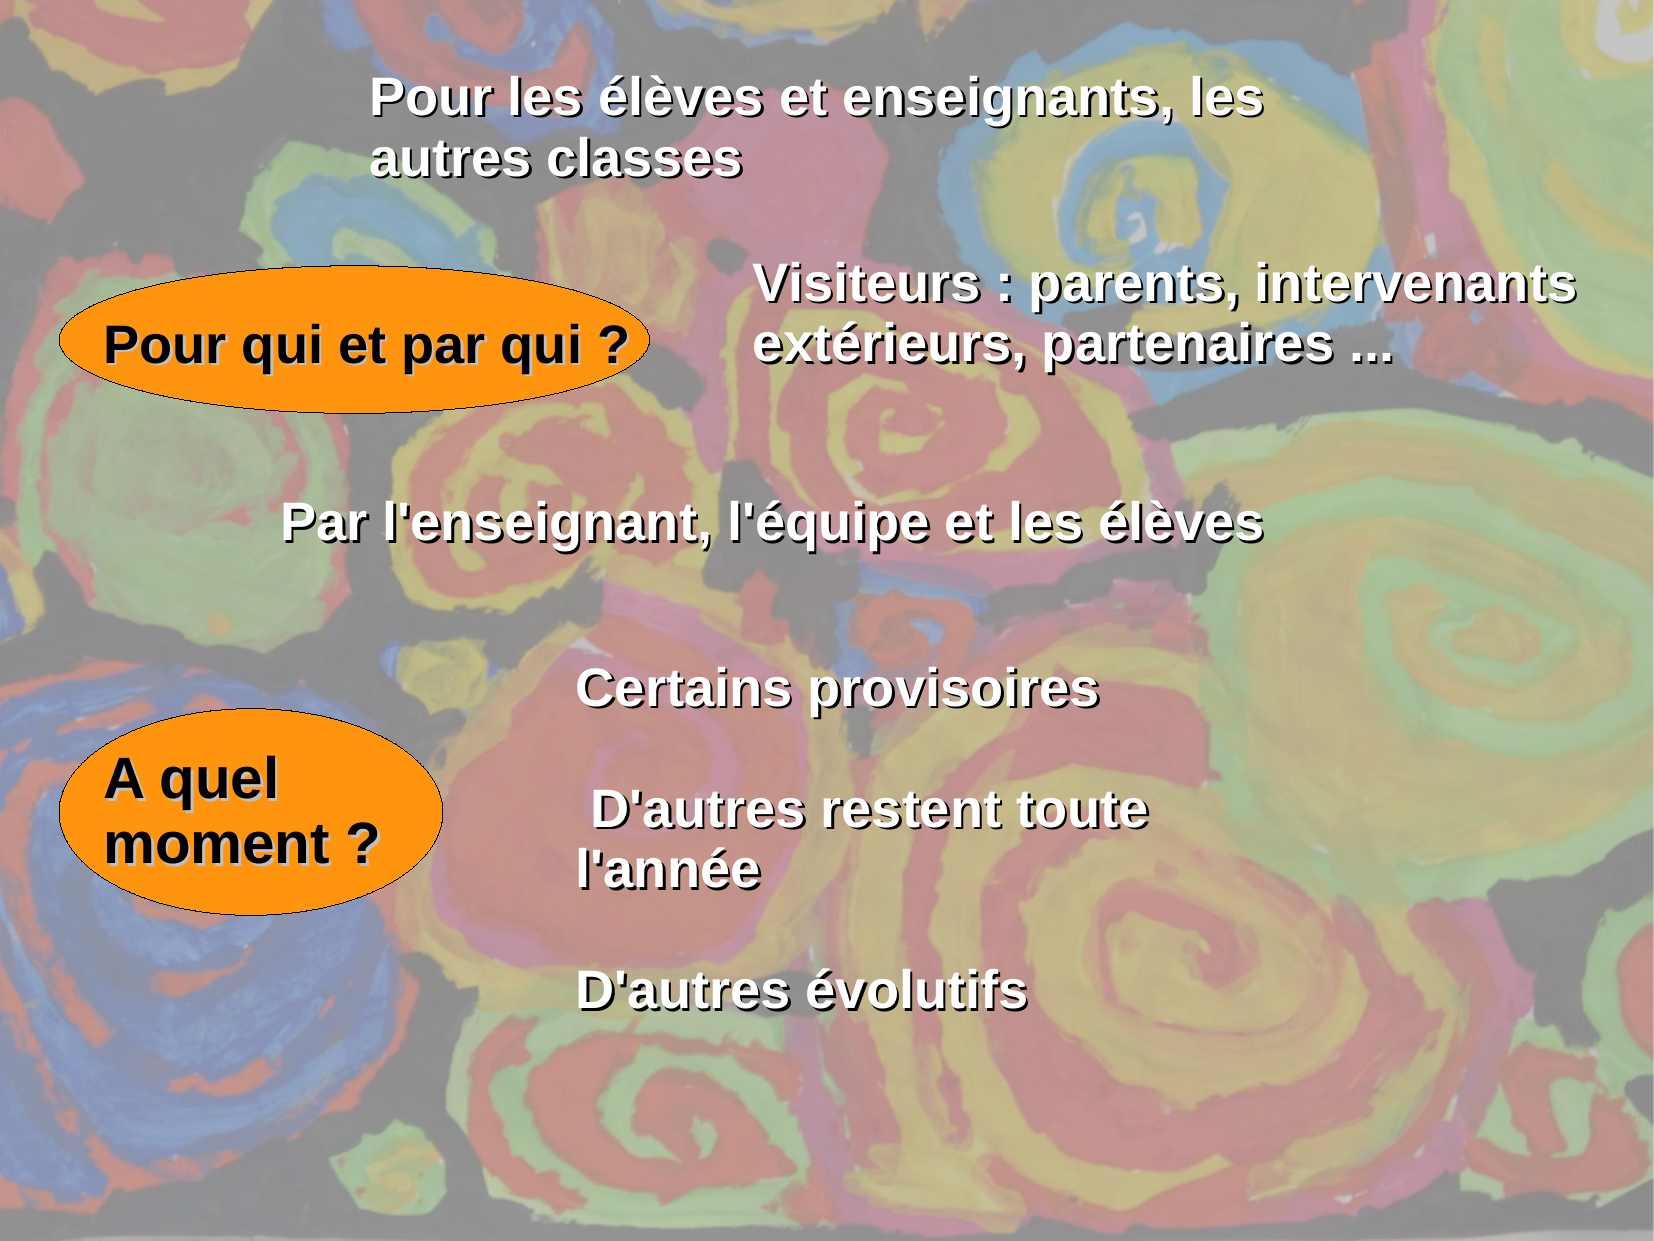

Pour les élèves et enseignants, les autres classes
Visiteurs : parents, intervenants extérieurs, partenaires ...
Pour qui et par qui ?
Par l'enseignant, l'équipe et les élèves
Certains provisoires
 D'autres restent toute l'année
D'autres évolutifs
A quel moment ?